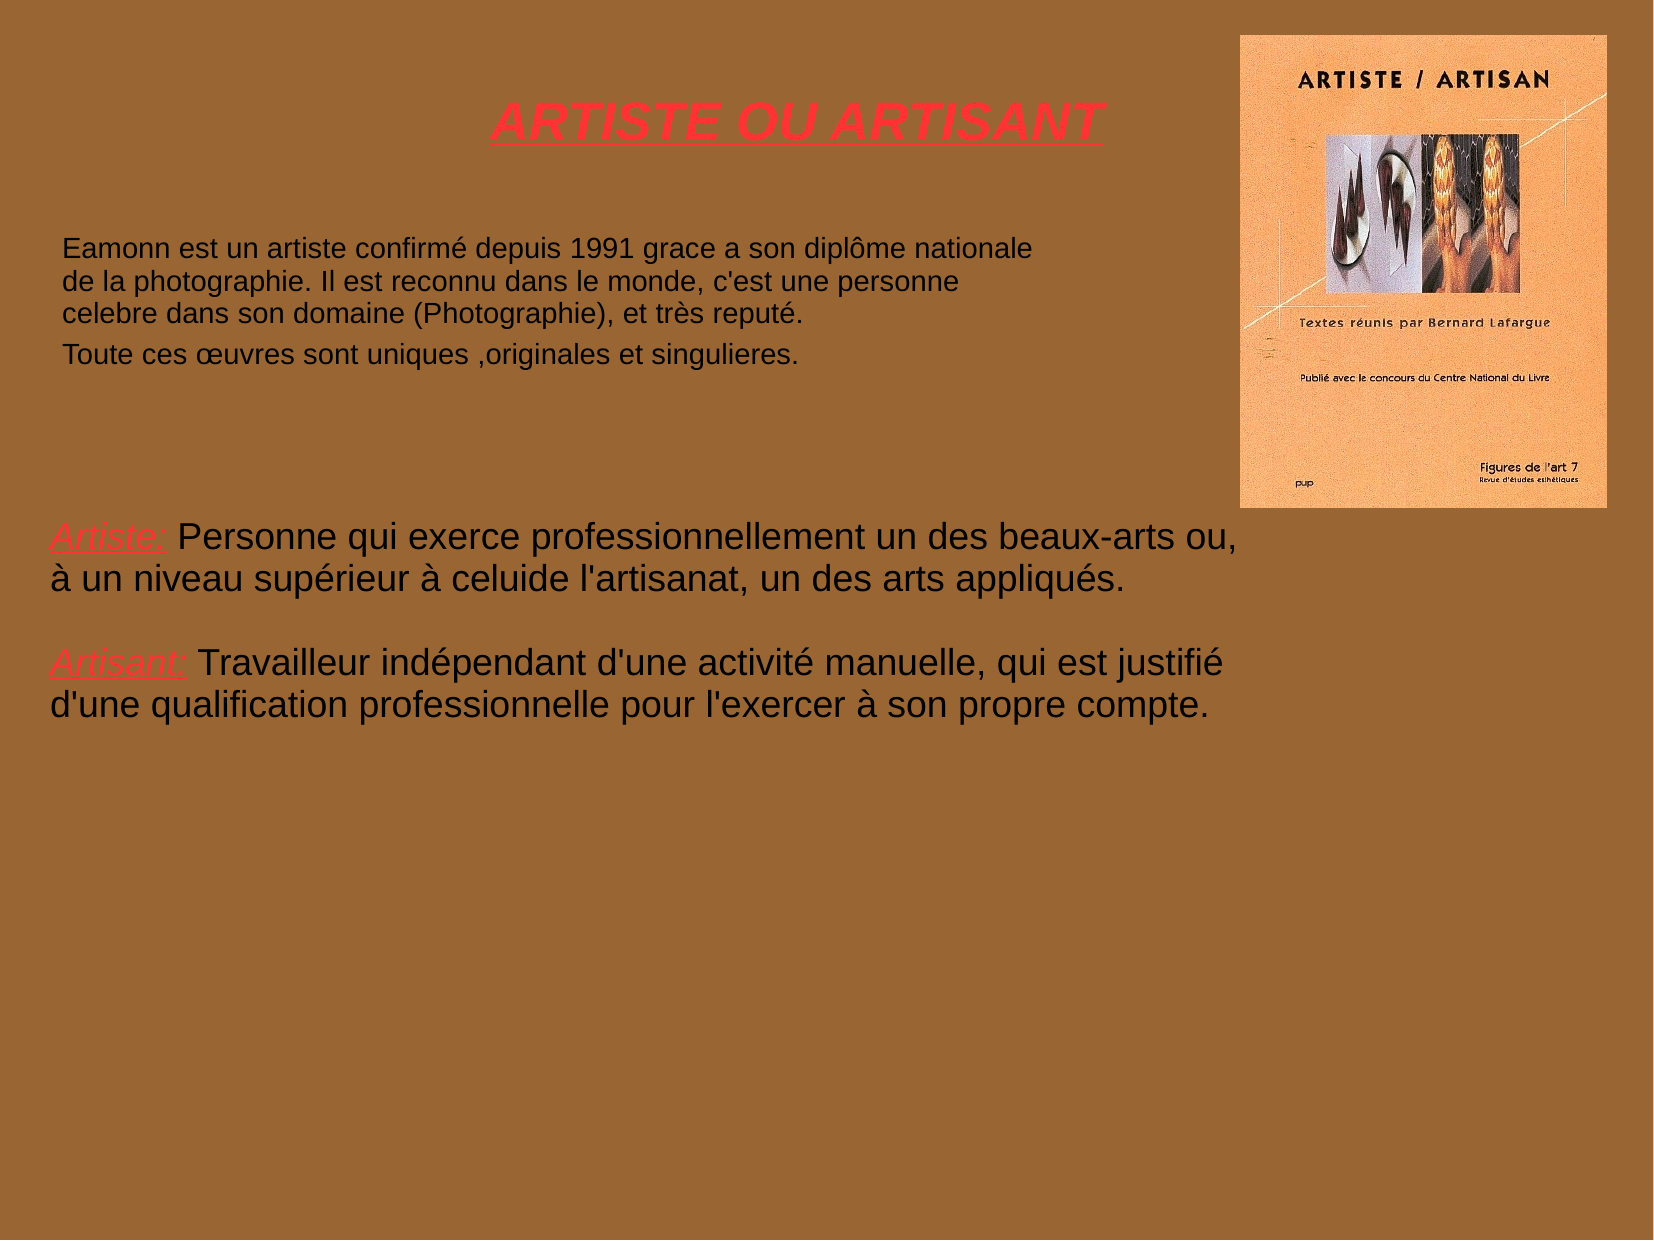

ARTISTE OU ARTISANT
Eamonn est un artiste confirmé depuis 1991 grace a son diplôme nationale de la photographie. Il est reconnu dans le monde, c'est une personne celebre dans son domaine (Photographie), et très reputé.
Toute ces œuvres sont uniques ,originales et singulieres.
Artiste: Personne qui exerce professionnellement un des beaux-arts ou, à un niveau supérieur à celuide l'artisanat, un des arts appliqués.
Artisant: Travailleur indépendant d'une activité manuelle, qui est justifié d'une qualification professionnelle pour l'exercer à son propre compte.